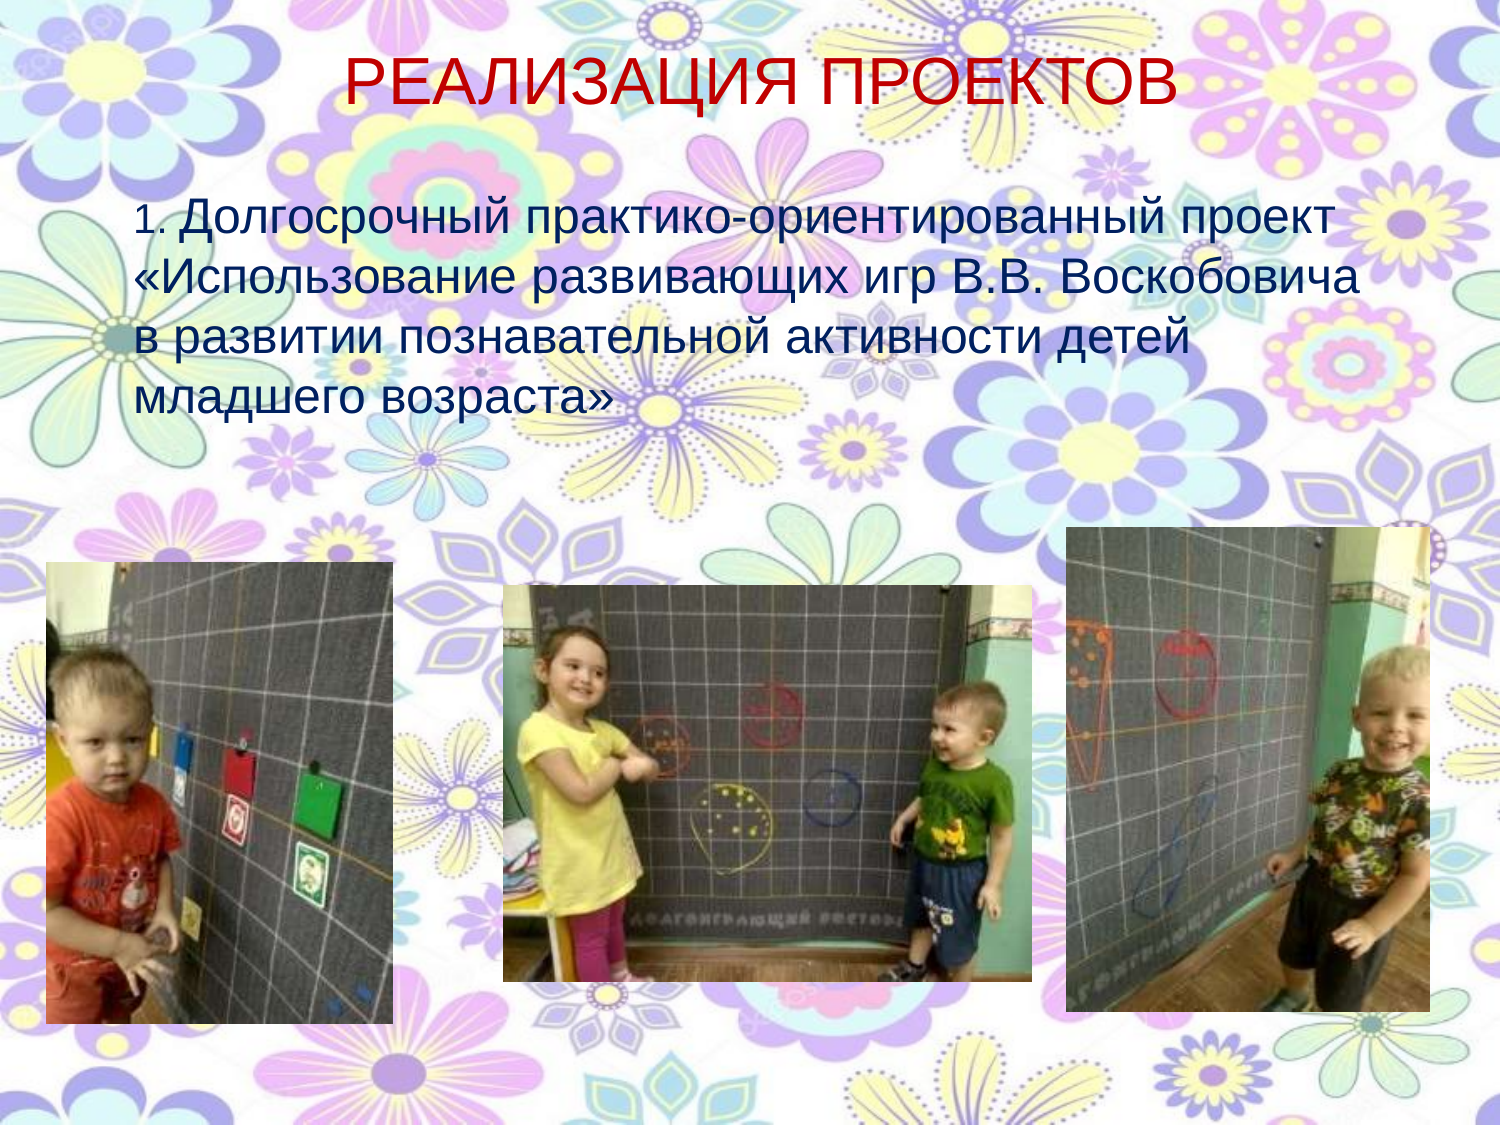

реализация проектов
1. Долгосрочный практико-ориентированный проект «Использование развивающих игр В.В. Воскобовича в развитии познавательной активности детей младшего возраста»